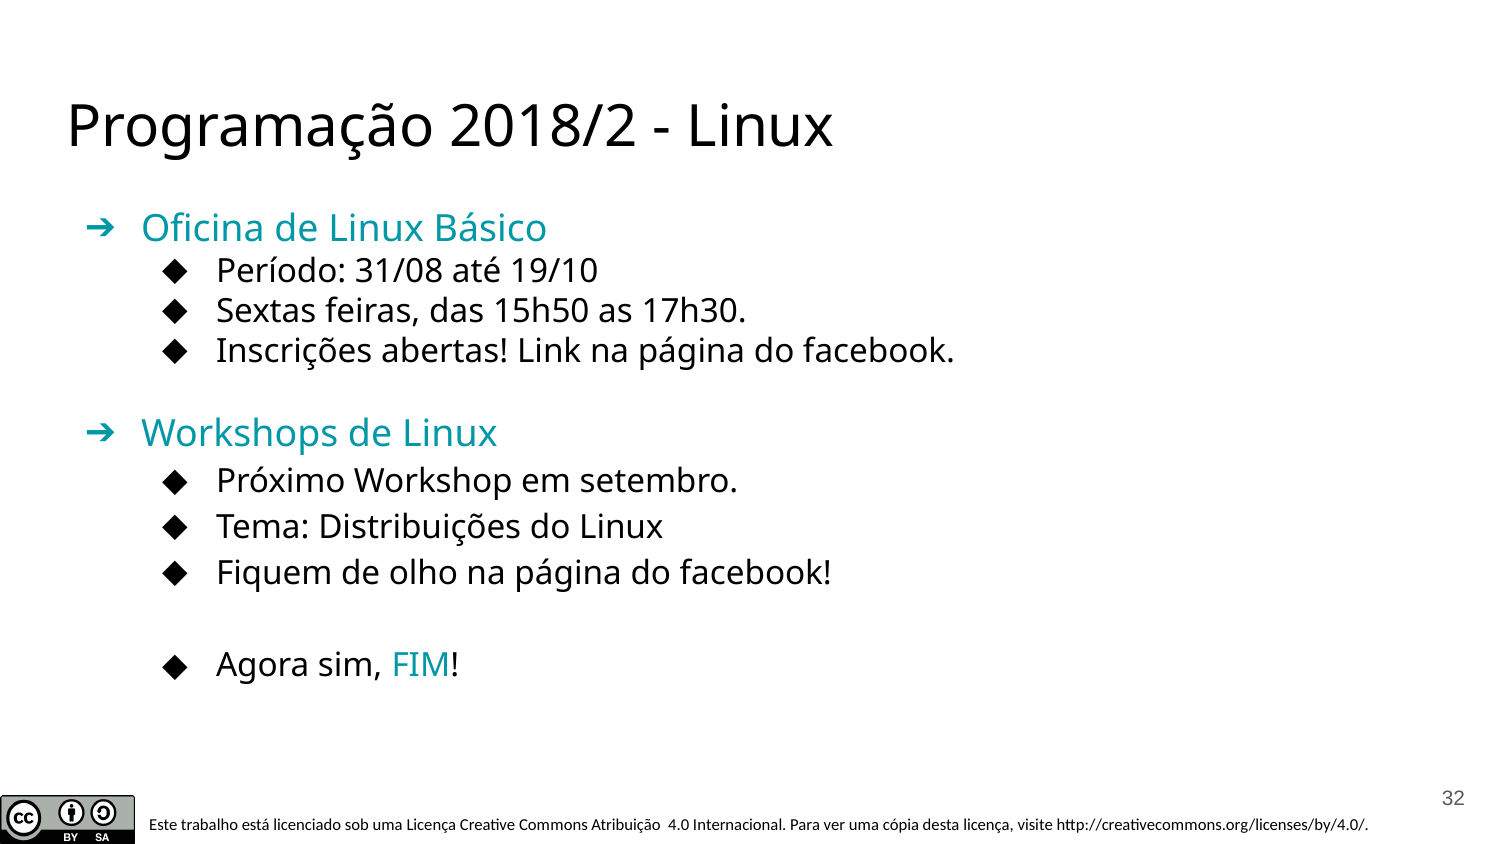

# Programação 2018/2 - Linux
Oficina de Linux Básico
Período: 31/08 até 19/10
Sextas feiras, das 15h50 as 17h30.
Inscrições abertas! Link na página do facebook.
Workshops de Linux
Próximo Workshop em setembro.
Tema: Distribuições do Linux
Fiquem de olho na página do facebook!
Agora sim, FIM!
Este trabalho está licenciado sob uma Licença Creative Commons Atribuição 4.0 Internacional. Para ver uma cópia desta licença, visite http://creativecommons.org/licenses/by/4.0/.